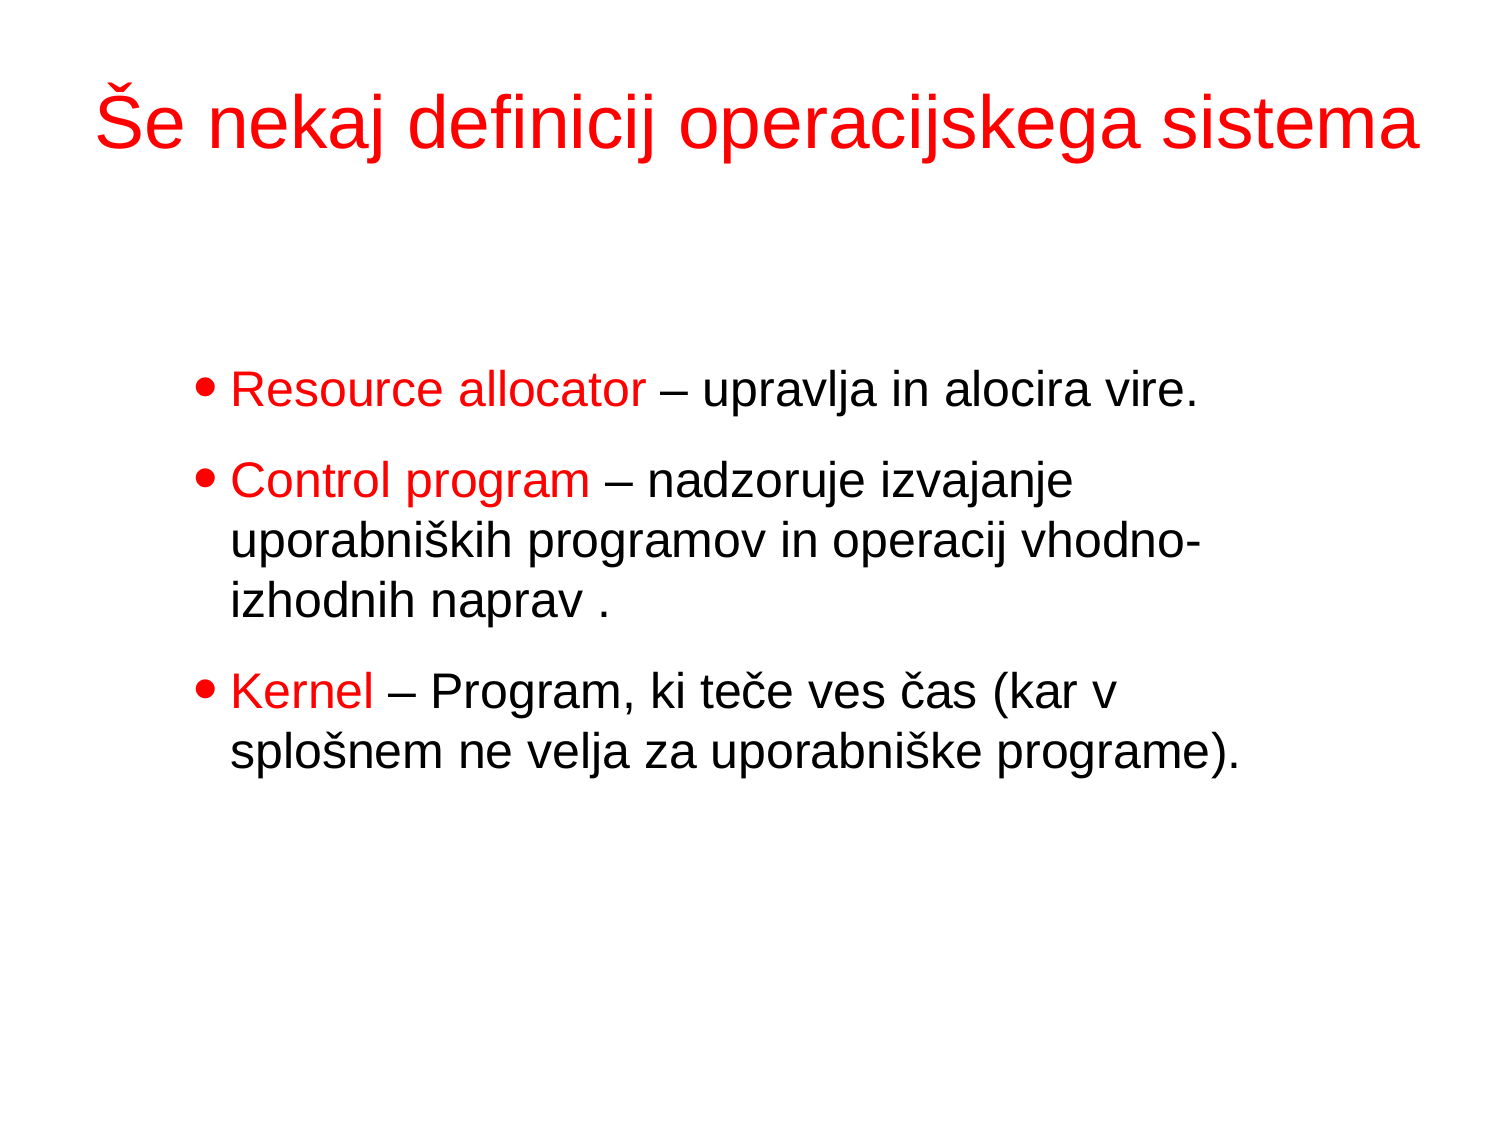

# Še nekaj definicij operacijskega sistema
Resource allocator – upravlja in alocira vire.
Control program – nadzoruje izvajanje uporabniških programov in operacij vhodno-izhodnih naprav .
Kernel – Program, ki teče ves čas (kar v splošnem ne velja za uporabniške programe).